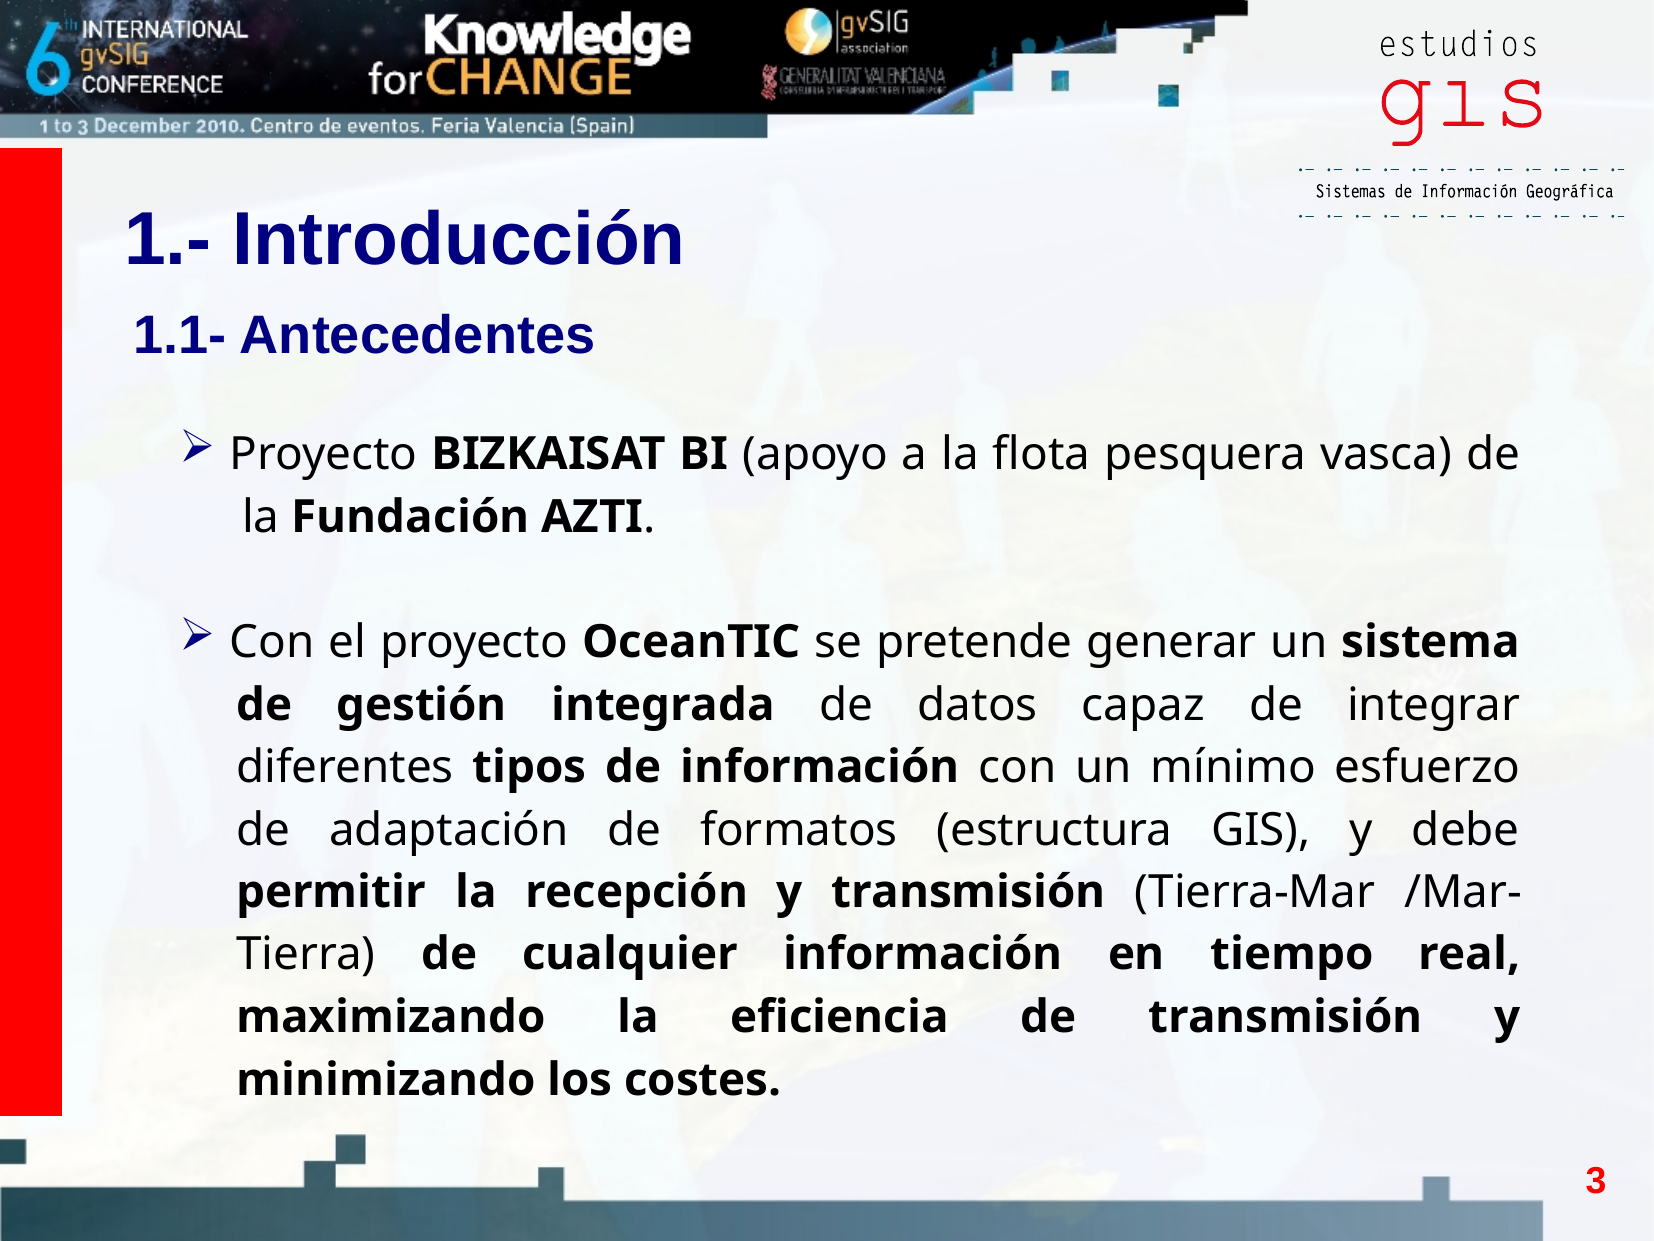

1.- Introducción
 1.1- Antecedentes
 Proyecto BIZKAISAT BI (apoyo a la flota pesquera vasca) de la Fundación AZTI.
 Con el proyecto OceanTIC se pretende generar un sistema de gestión integrada de datos capaz de integrar diferentes tipos de información con un mínimo esfuerzo de adaptación de formatos (estructura GIS), y debe permitir la recepción y transmisión (Tierra-Mar /Mar-Tierra) de cualquier información en tiempo real, maximizando la eficiencia de transmisión y minimizando los costes.
3